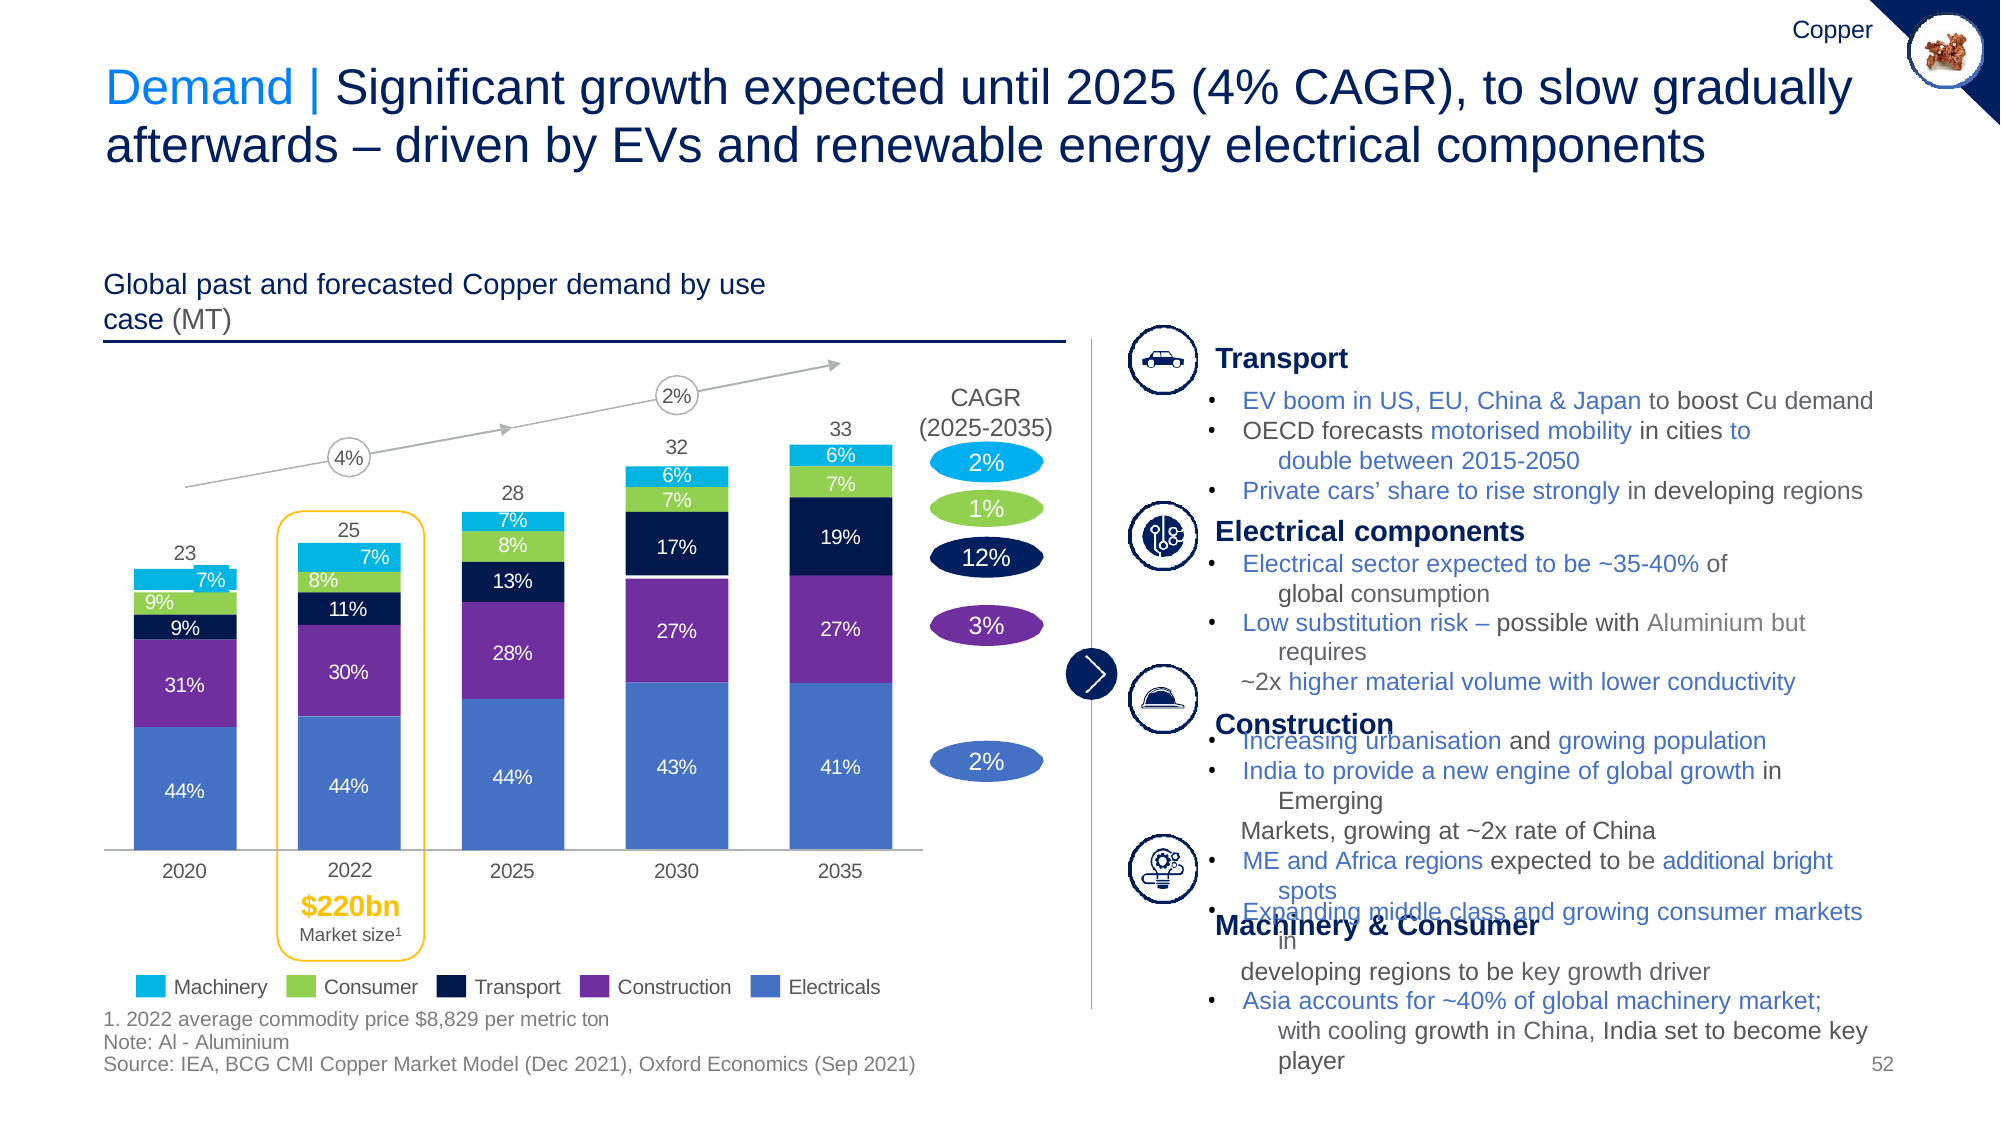

Copper
# Demand | Significant growth expected until 2025 (4% CAGR), to slow gradually
afterwards – driven by EVs and renewable energy electrical components
Global past and forecasted Copper demand by use case (MT)
Transport
CAGR (2025-2035)
2%
EV boom in US, EU, China & Japan to boost Cu demand
OECD forecasts motorised mobility in cities to double between 2015-2050
Private cars’ share to rise strongly in developing regions
Electrical components
Electrical sector expected to be ~35-40% of global consumption
Low substitution risk – possible with Aluminium but requires
~2x higher material volume with lower conductivity
Construction
33
2%
1%
12%
32
4%
6%
6%
7%
28
7%
19%
7%
17%
25
8%
23
7%
13%
7%
8%
9%
11%
28%
3%
27%
9%
27%
30%
31%
44%
44%
Increasing urbanisation and growing population
India to provide a new engine of global growth in Emerging
Markets, growing at ~2x rate of China
ME and Africa regions expected to be additional bright spots
Machinery & Consumer
44%
2%
43%
41%
2022
$220bn
Market size1
2020
2025
2030
2035
Expanding middle class and growing consumer markets in
developing regions to be key growth driver
Asia accounts for ~40% of global machinery market; with cooling growth in China, India set to become key player
Machinery	Consumer	Transport	Construction	Electricals
1. 2022 average commodity price $8,829 per metric ton Note: Al - Aluminium
Source: IEA, BCG CMI Copper Market Model (Dec 2021), Oxford Economics (Sep 2021)
52